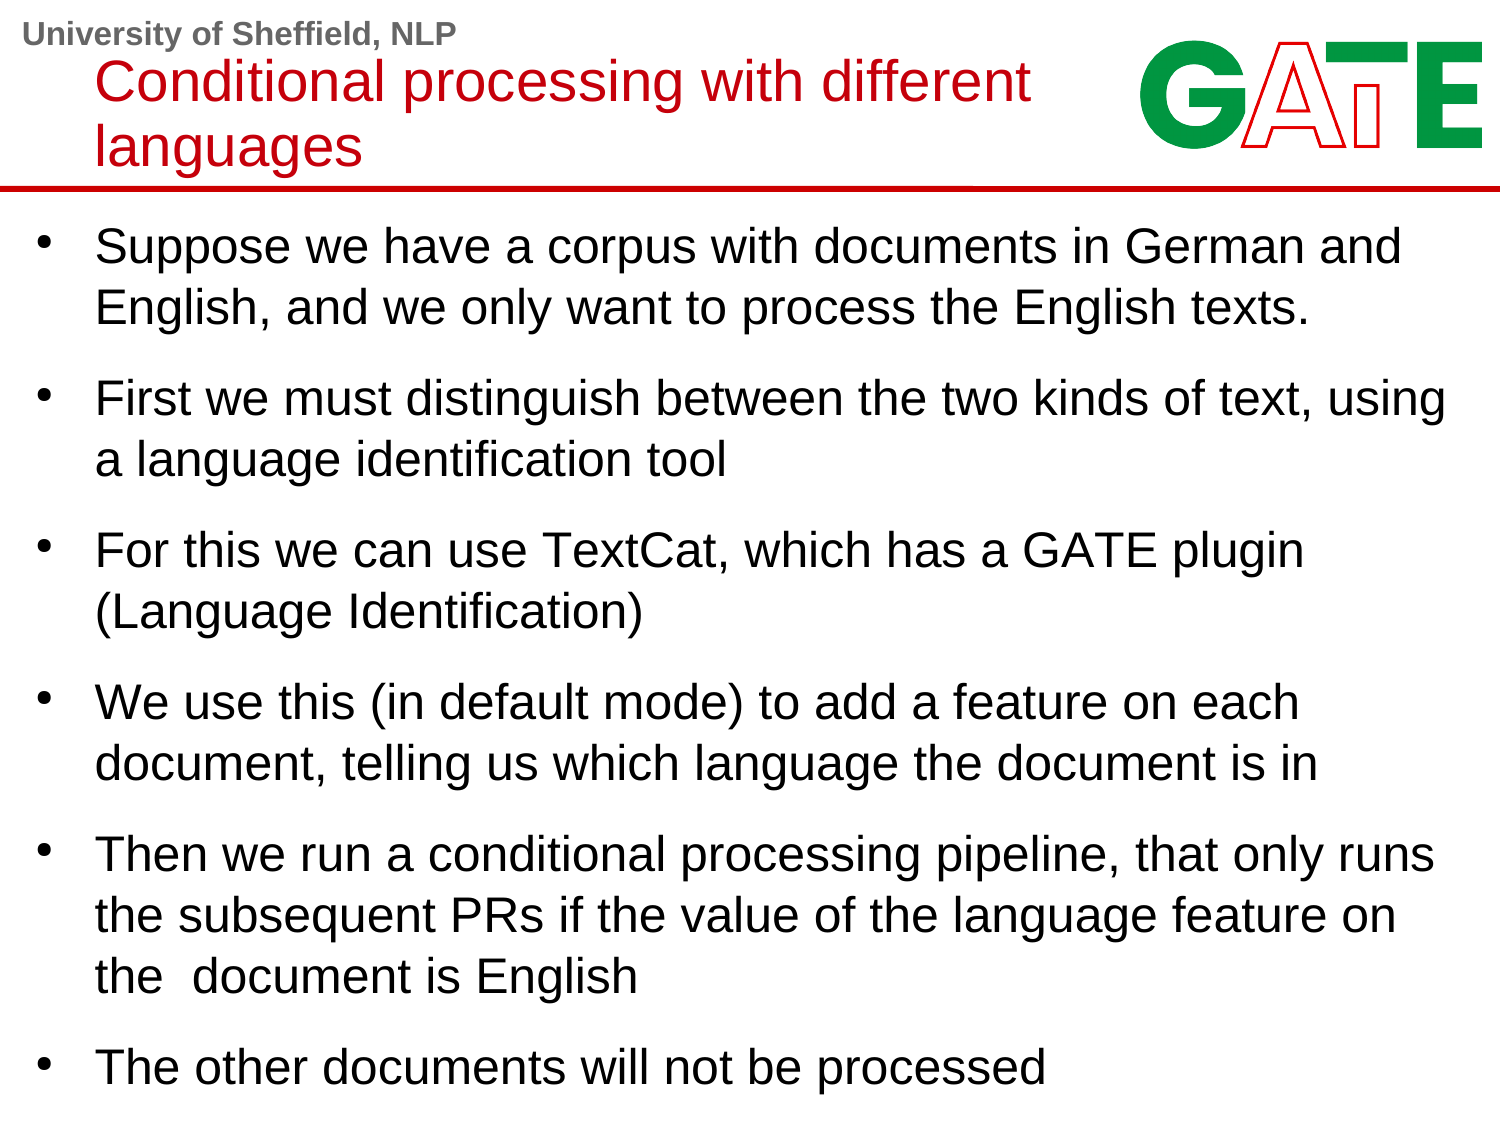

# Conditional processing with different languages
Suppose we have a corpus with documents in German and English, and we only want to process the English texts.
First we must distinguish between the two kinds of text, using a language identification tool
For this we can use TextCat, which has a GATE plugin (Language Identification)
We use this (in default mode) to add a feature on each document, telling us which language the document is in
Then we run a conditional processing pipeline, that only runs the subsequent PRs if the value of the language feature on the document is English
The other documents will not be processed